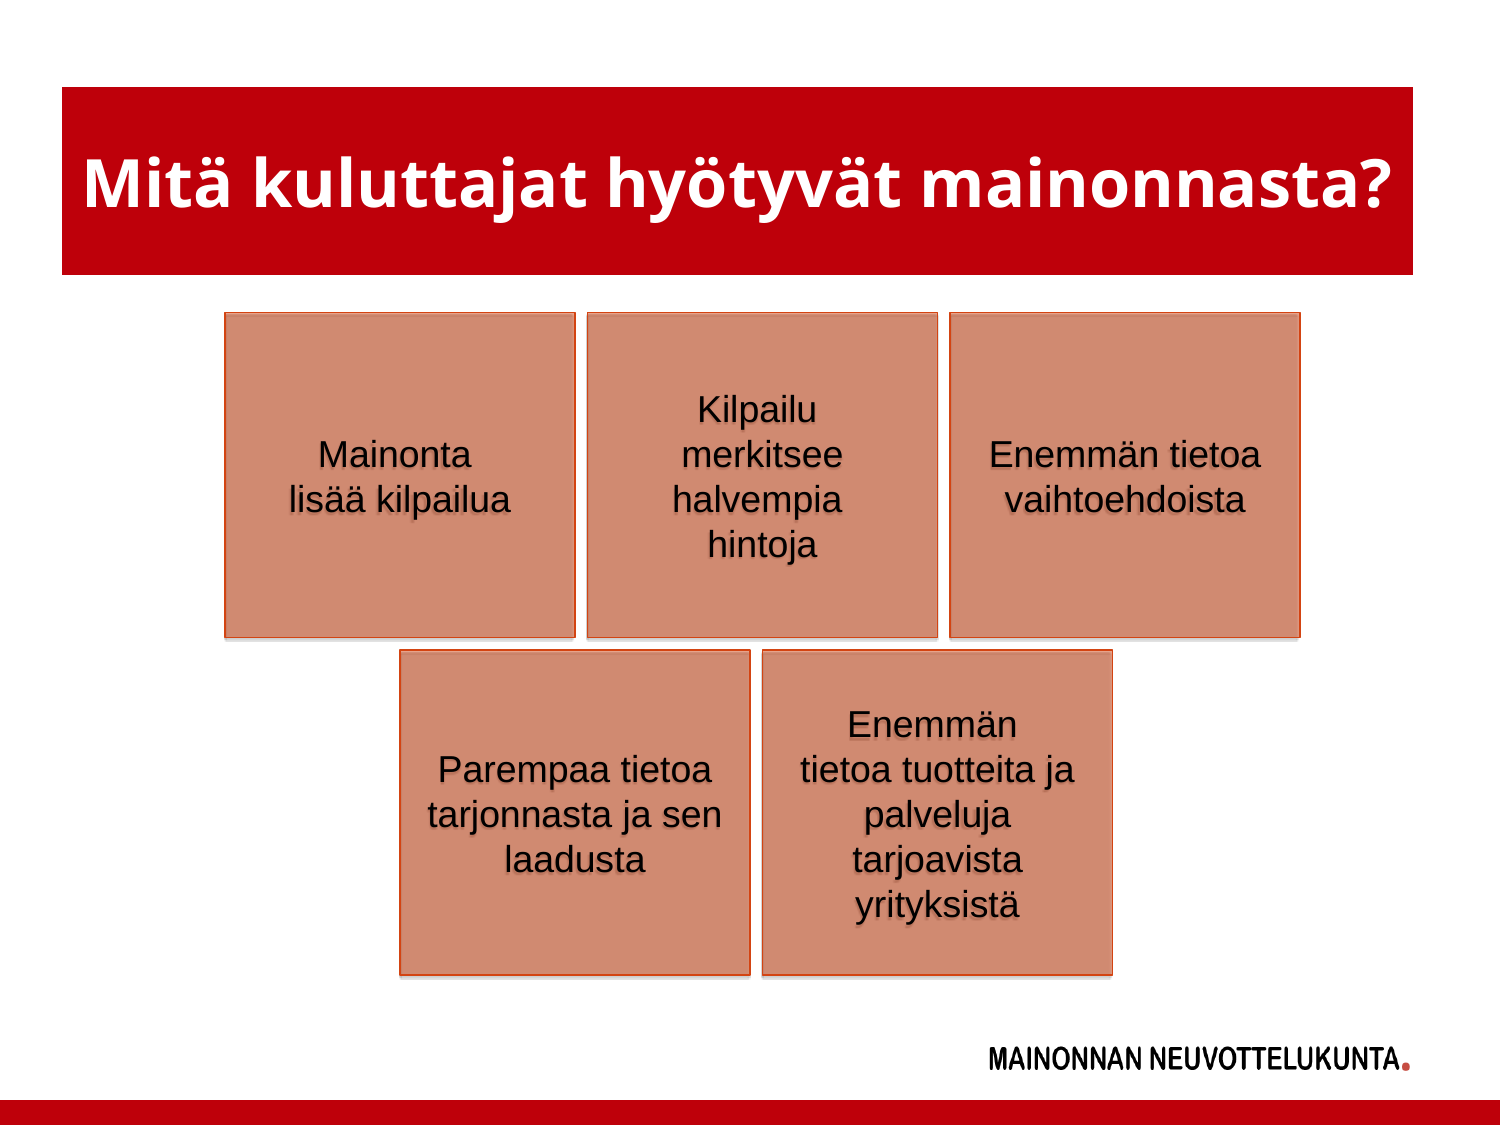

Mitä kuluttajat hyötyvät mainonnasta?
Mainonta
lisää kilpailua
Kilpailu
merkitsee halvempia
hintoja
Enemmän tietoa vaihtoehdoista
Parempaa tietoa tarjonnasta ja sen laadusta
Enemmän
tietoa tuotteita ja palveluja tarjoavista yrityksistä